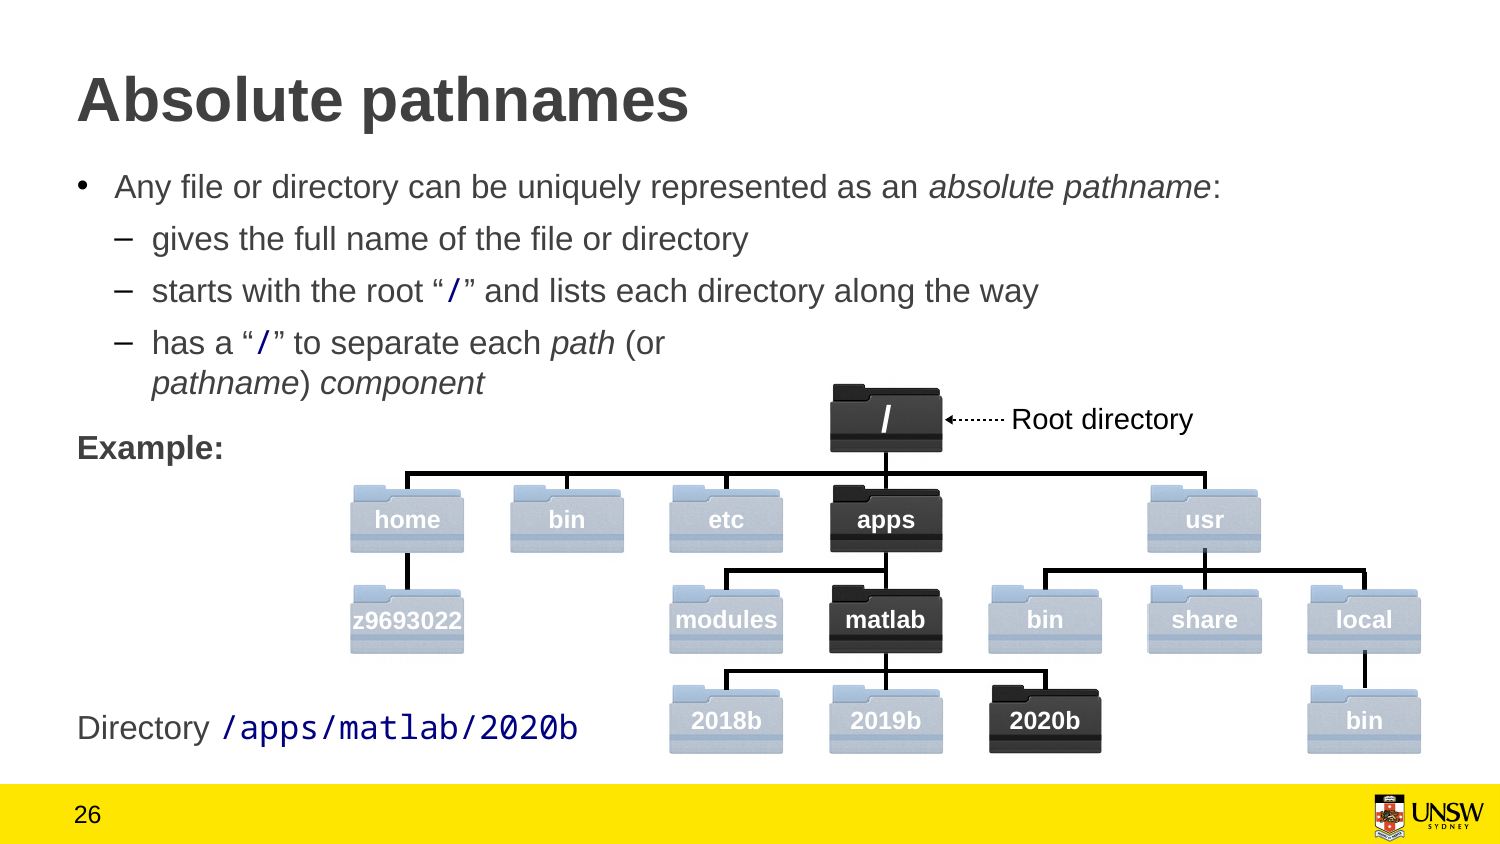

# Absolute pathnames
Any file or directory can be uniquely represented as an absolute pathname:
gives the full name of the file or directory
starts with the root “/” and lists each directory along the way
has a “/” to separate each path (or
pathname) component
Example:
Directory /apps/matlab/2020b
/
Root directory
home
bin
etc
apps
usr
matlab
bin
share
local
modules
z9693022
2018b
2019b
2020b
bin